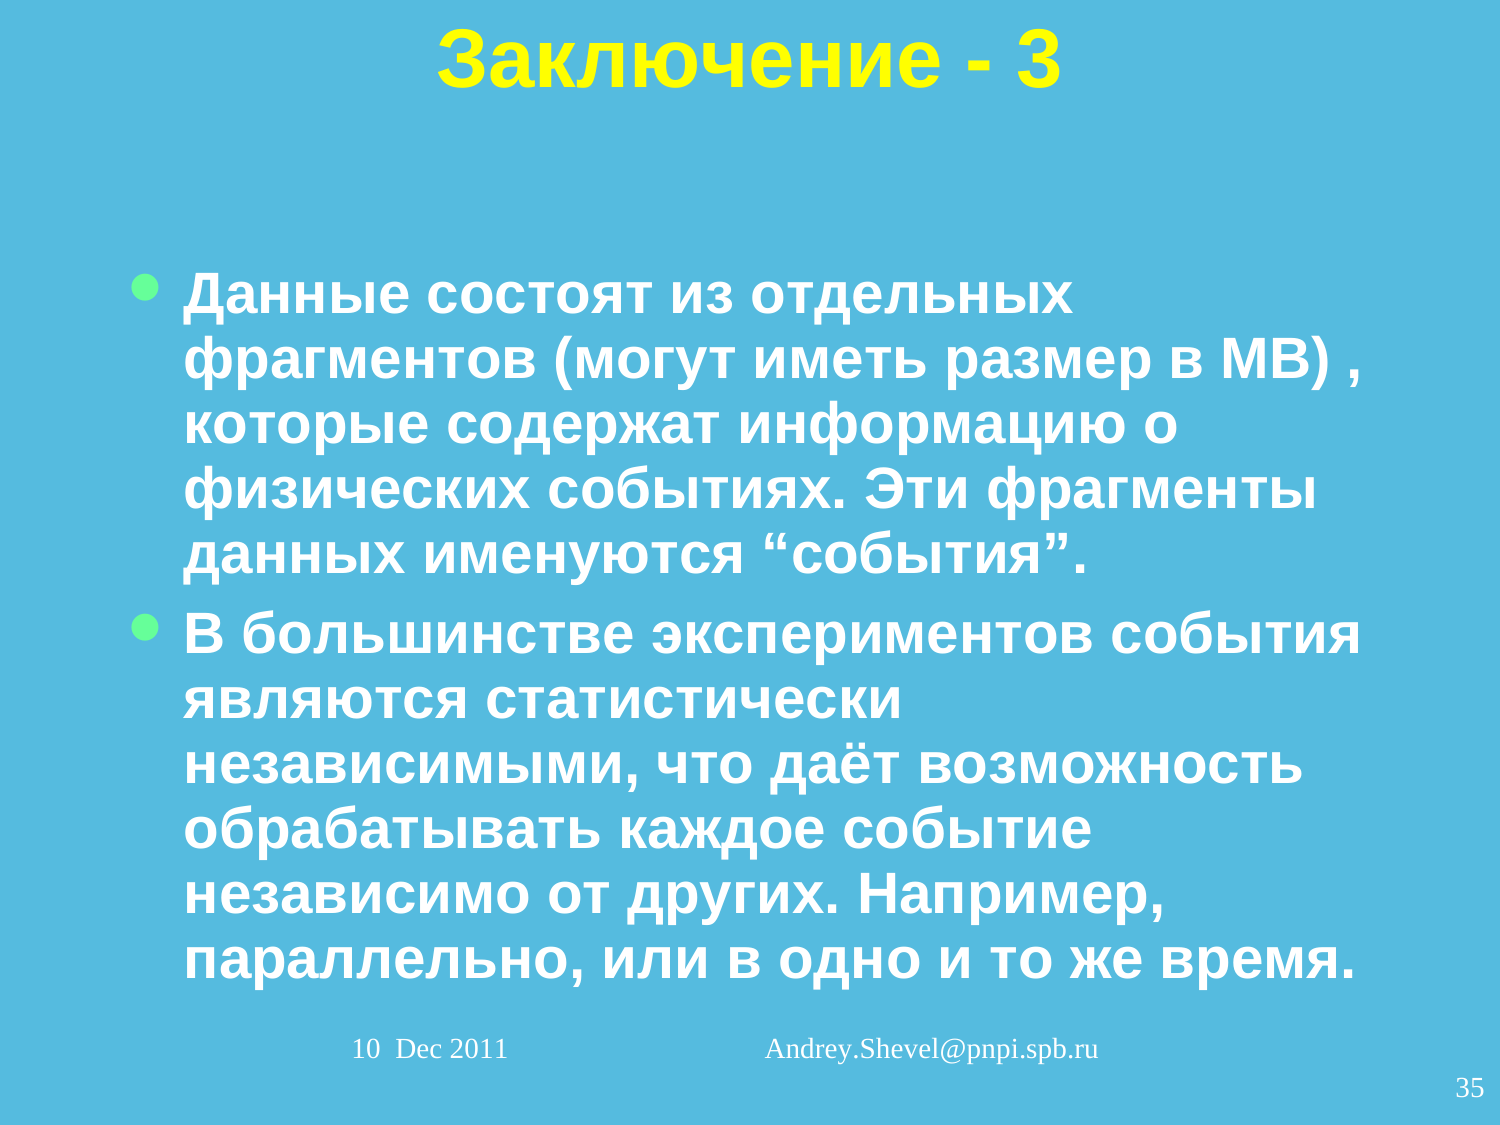

# Заключение - 3
Данные состоят из отдельных фрагментов (могут иметь размер в MB) , которые содержат информацию о физических событиях. Эти фрагменты данных именуются “события”.
В большинстве экспериментов события являются статистически независимыми, что даёт возможность обрабатывать каждое событие независимо от других. Например, параллельно, или в одно и то же время.
35